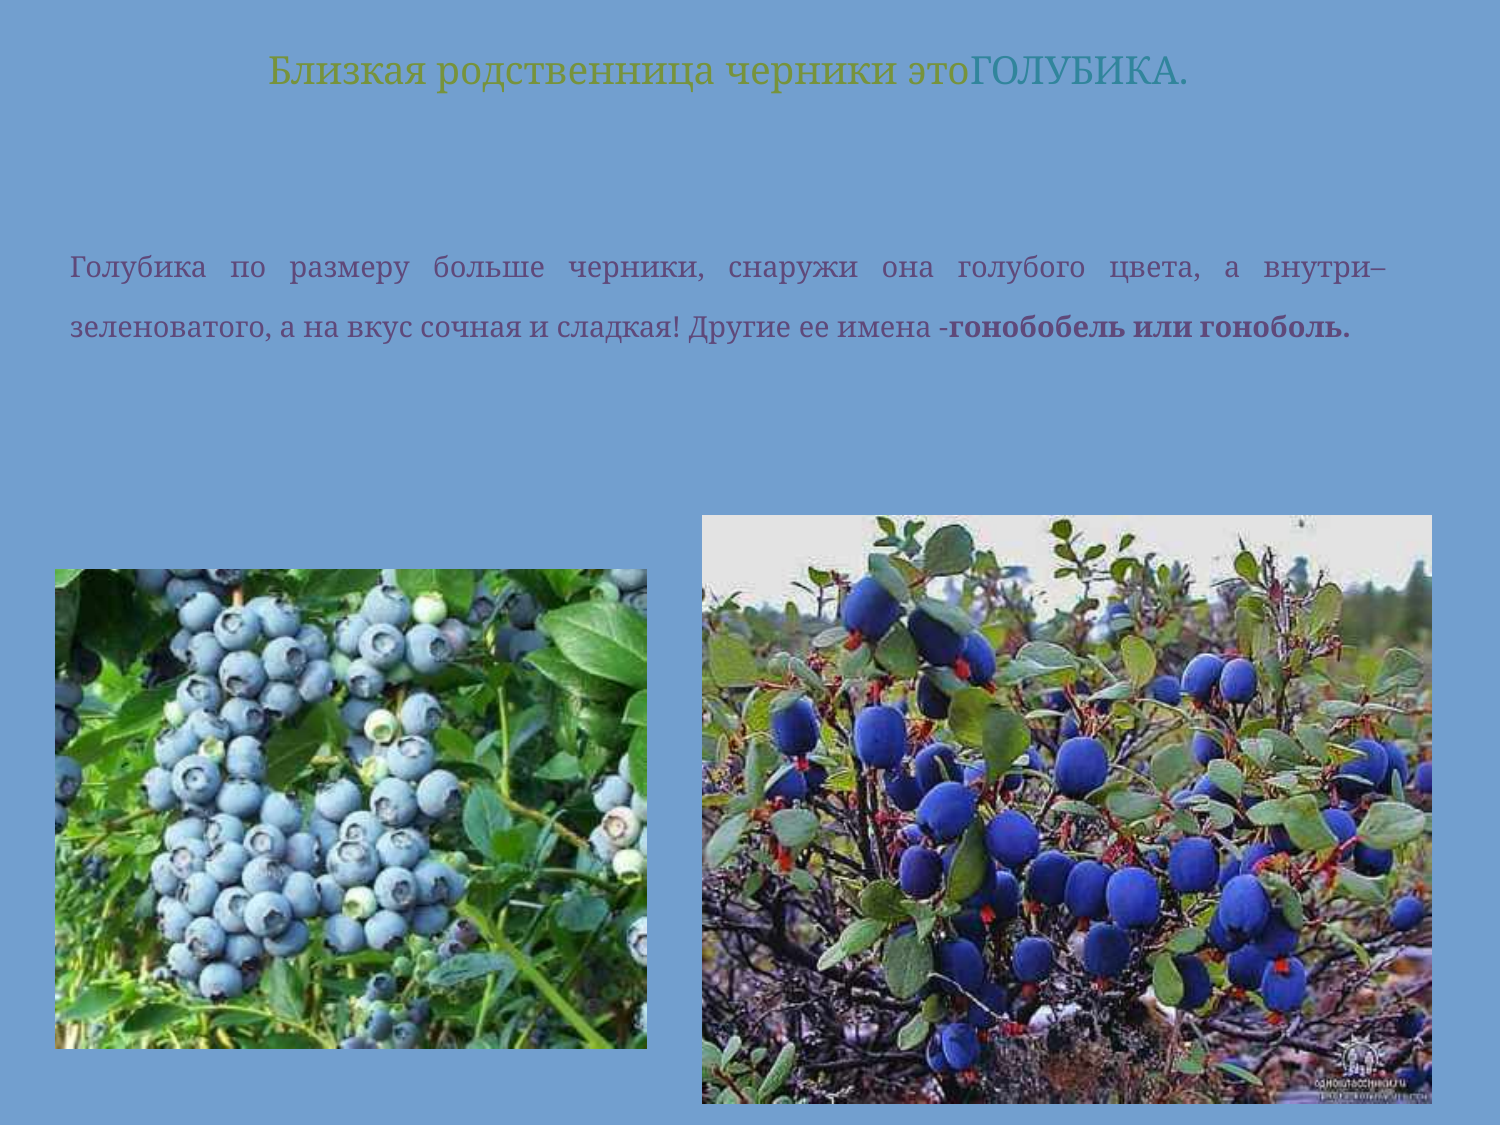

Близкая родственница черники этоГОЛУБИКА.
Голубика по размеру больше черники, снаружи она голубого цвета, а внутри– зеленоватого, а на вкус сочная и сладкая! Другие ее имена -гонобобель или гоноболь.